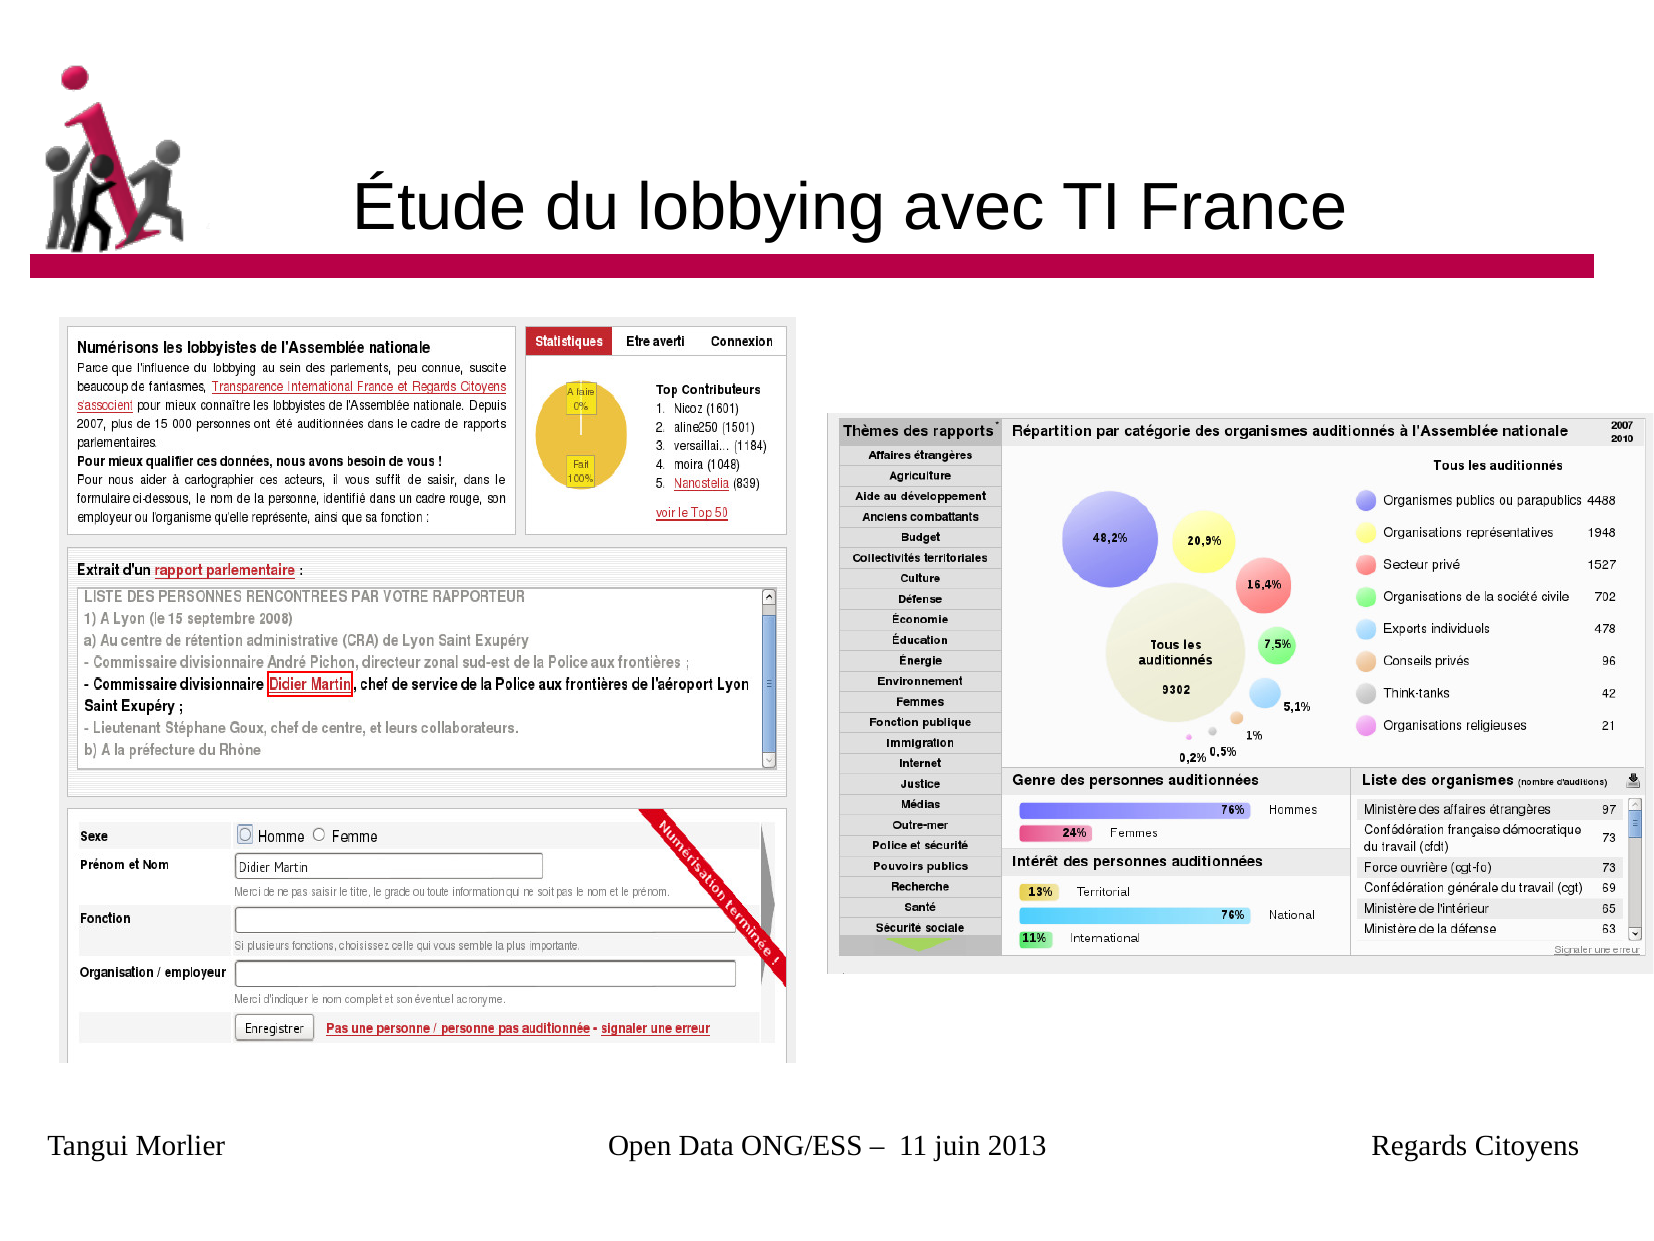

# Étude du lobbying avec TI France
Tangui Morlier - Open Data ONG/ESS - 11 juin 2013